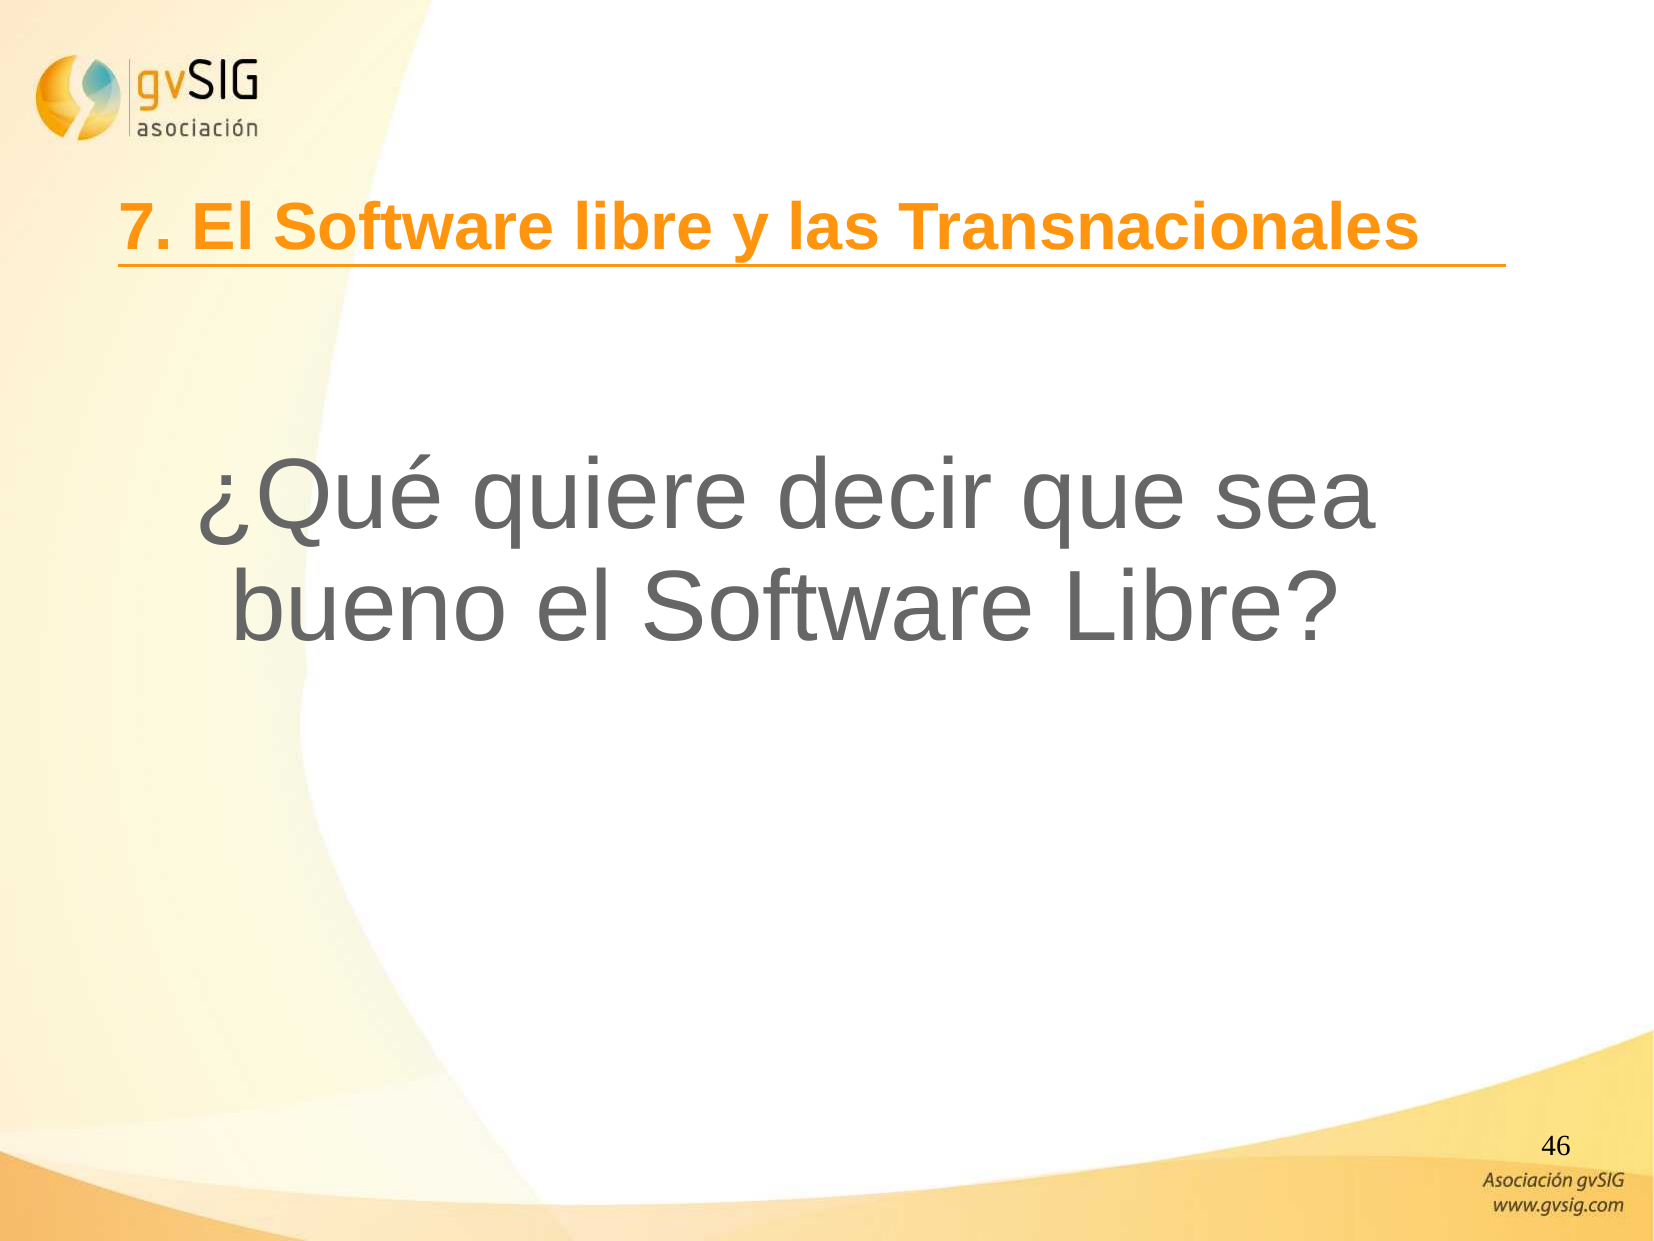

# 7. El Software libre y las Transnacionales
¿Qué quiere decir que sea bueno el Software Libre?
46